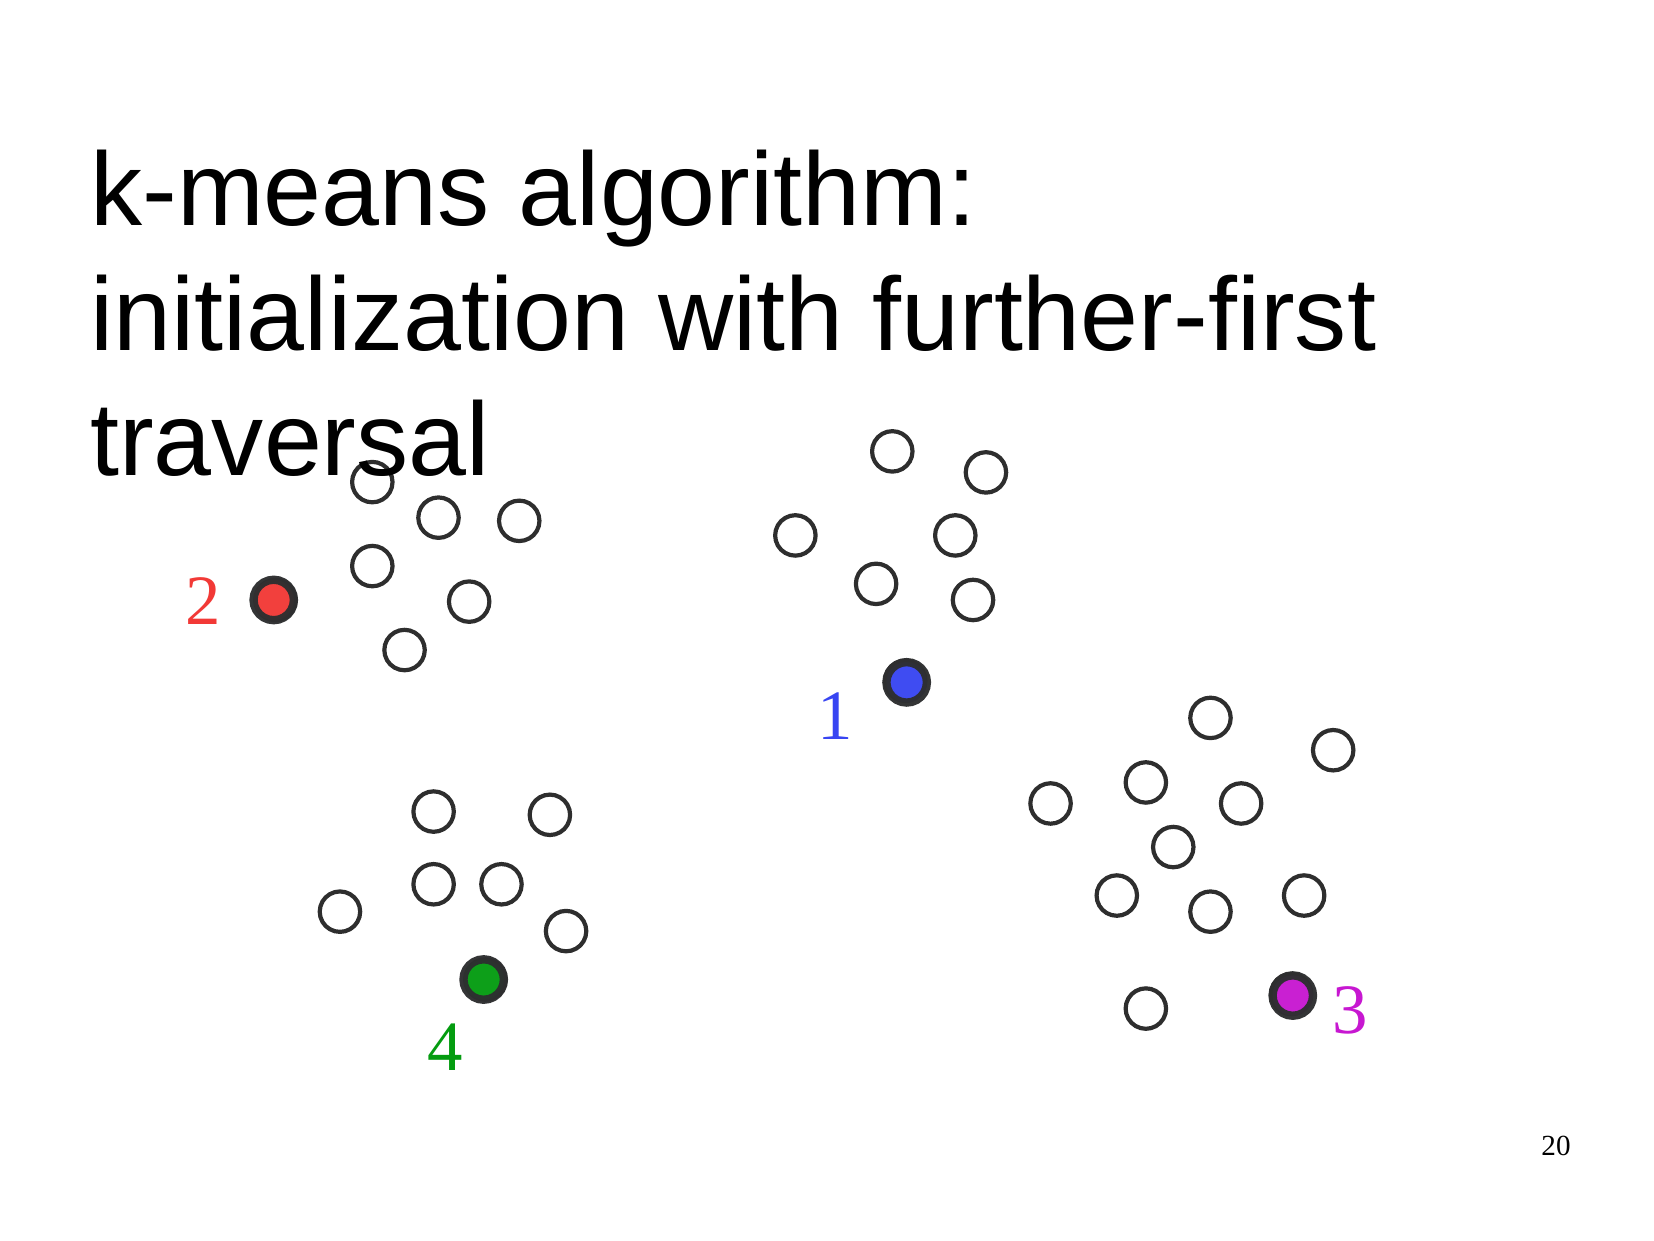

k-means algorithm: initialization with further-first traversal
Boston University Slideshow Title Goes Here
2
1
4
3
20